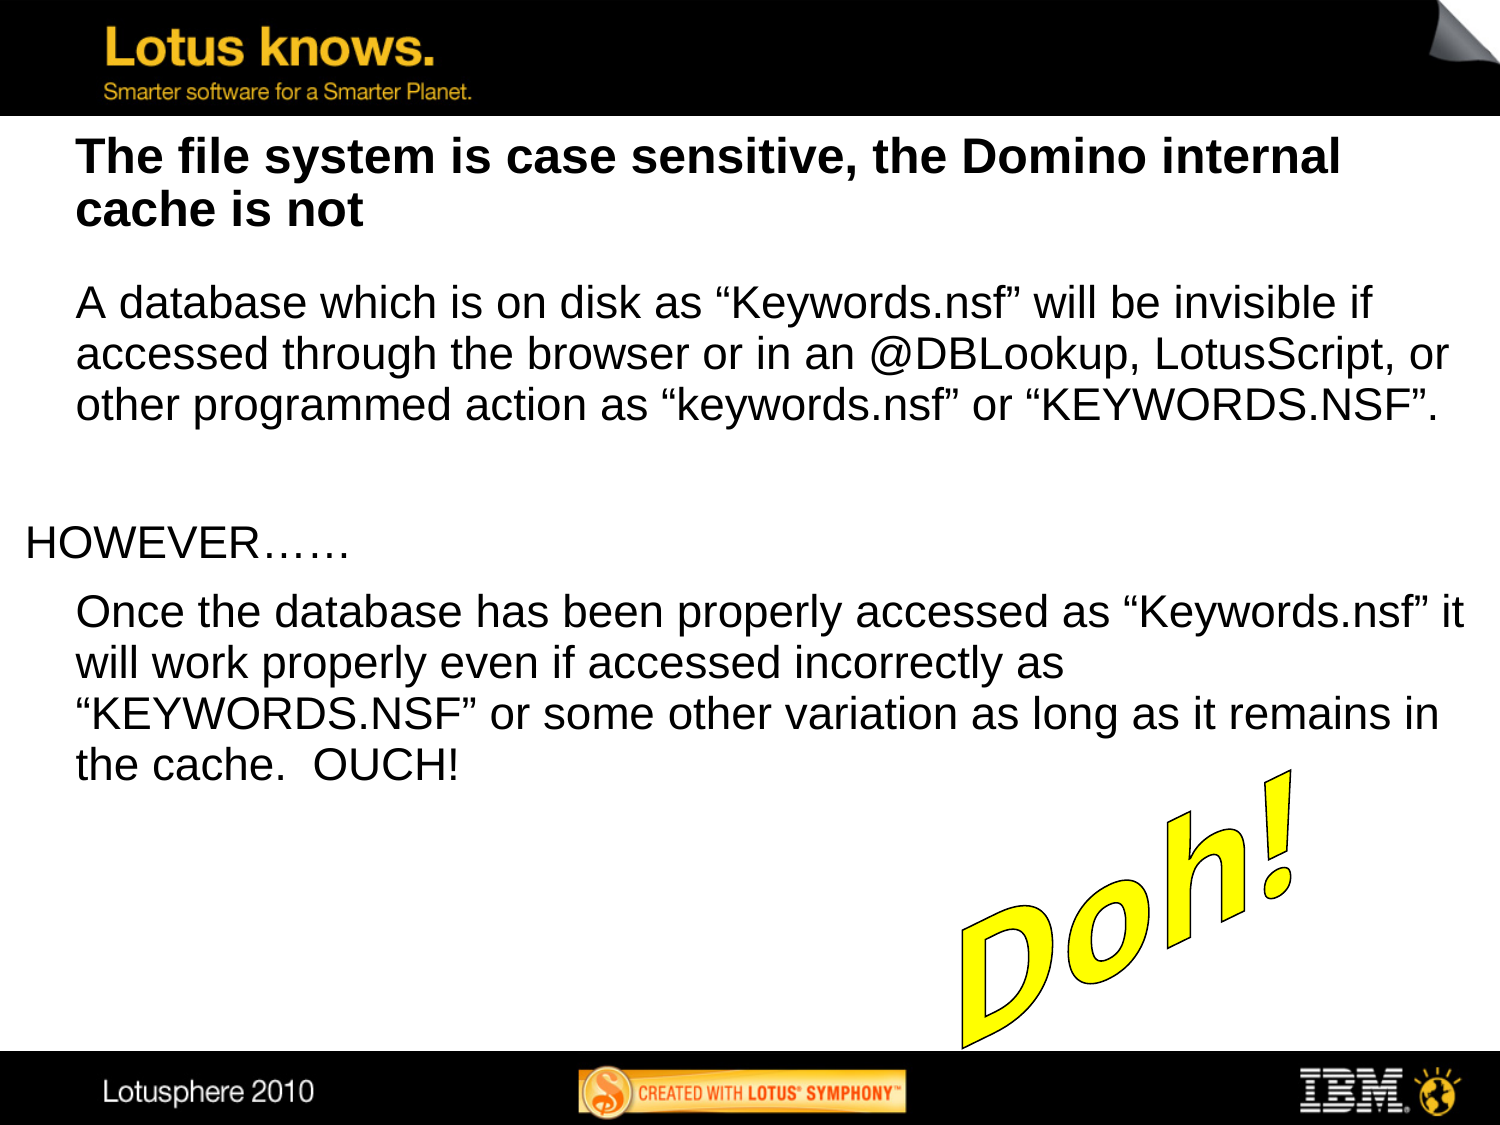

# The file system is case sensitive, the Domino internal cache is not
	A database which is on disk as “Keywords.nsf” will be invisible if accessed through the browser or in an @DBLookup, LotusScript, or other programmed action as “keywords.nsf” or “KEYWORDS.NSF”.
HOWEVER……
	Once the database has been properly accessed as “Keywords.nsf” it will work properly even if accessed incorrectly as “KEYWORDS.NSF” or some other variation as long as it remains in the cache. OUCH!
Doh!